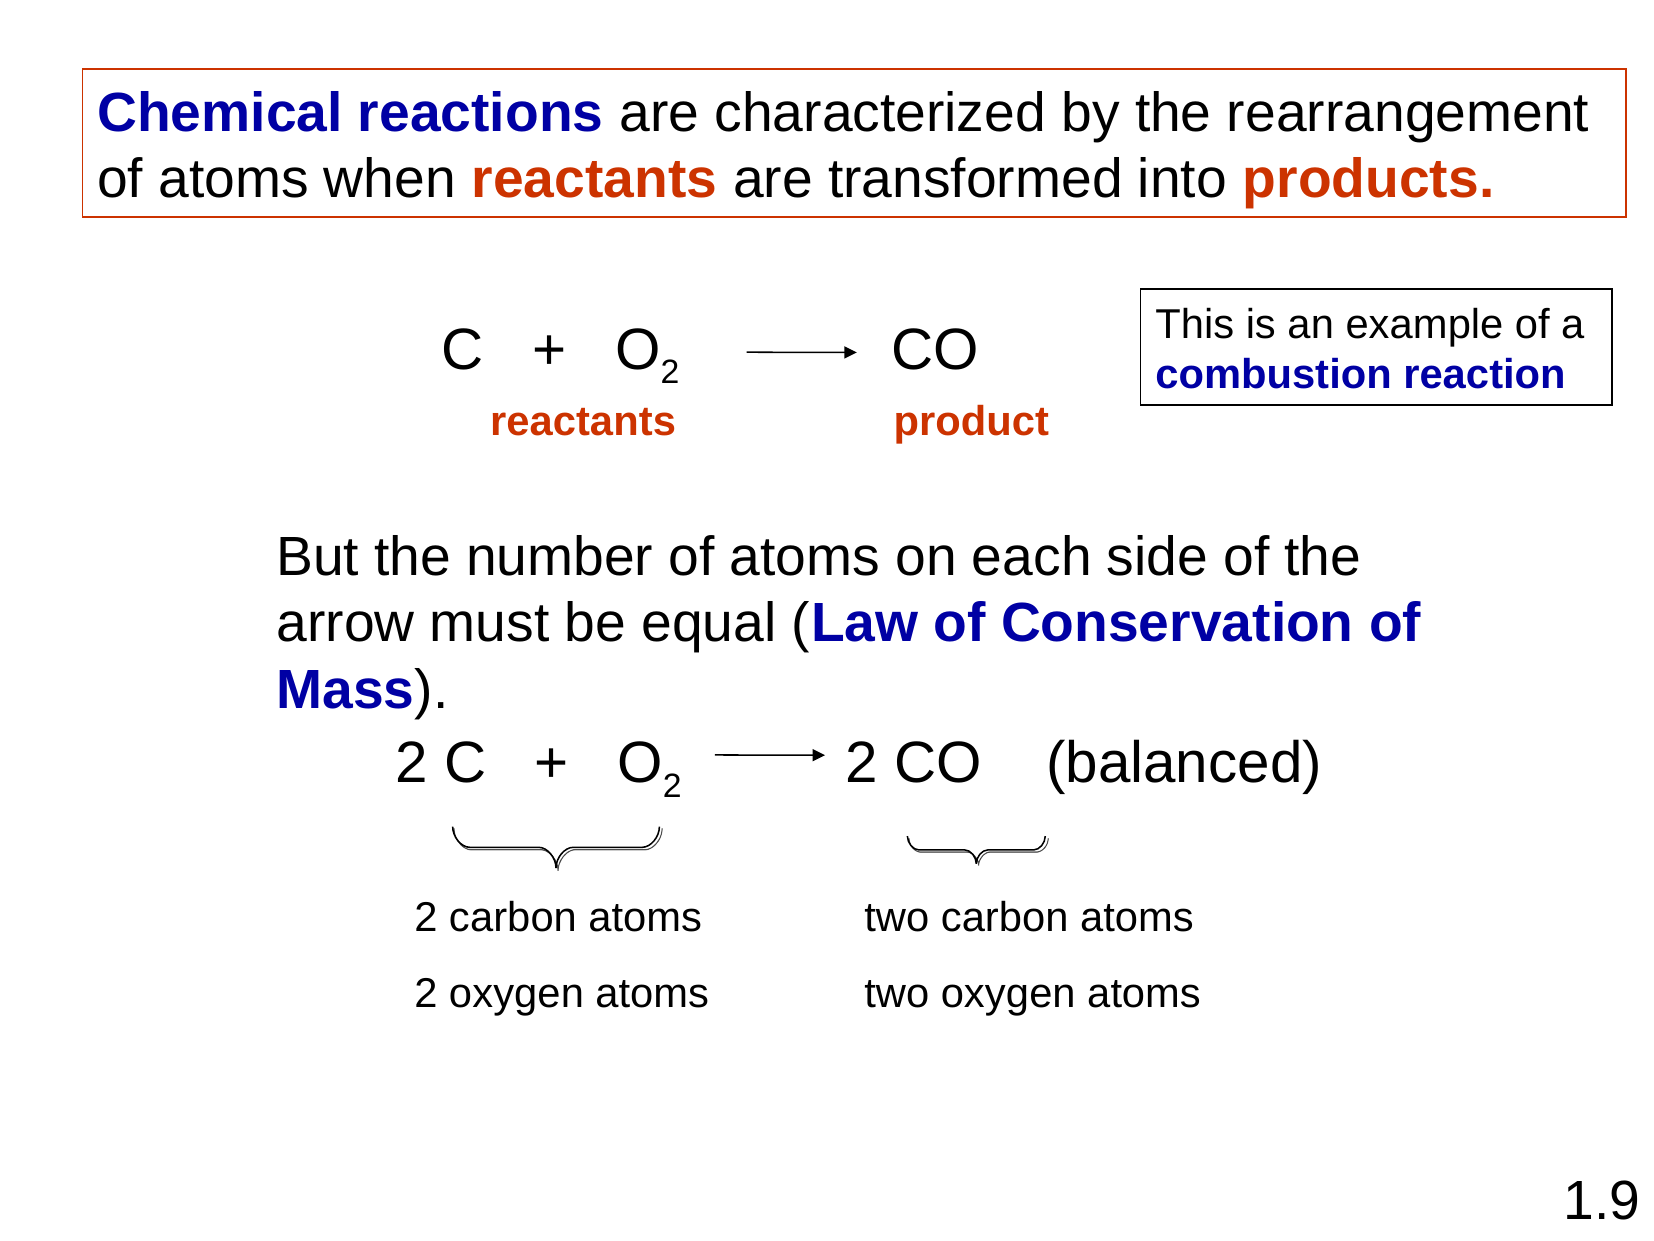

Chemical reactions are characterized by the rearrangement of atoms when reactants are transformed into products.
This is an example of a combustion reaction
C + O2		CO
 reactants	 product
But the number of atoms on each side of the arrow must be equal (Law of Conservation of Mass).
2 C + O2		2 CO (balanced)
2 carbon atoms		two carbon atoms
2 oxygen atoms		two oxygen atoms
1.9